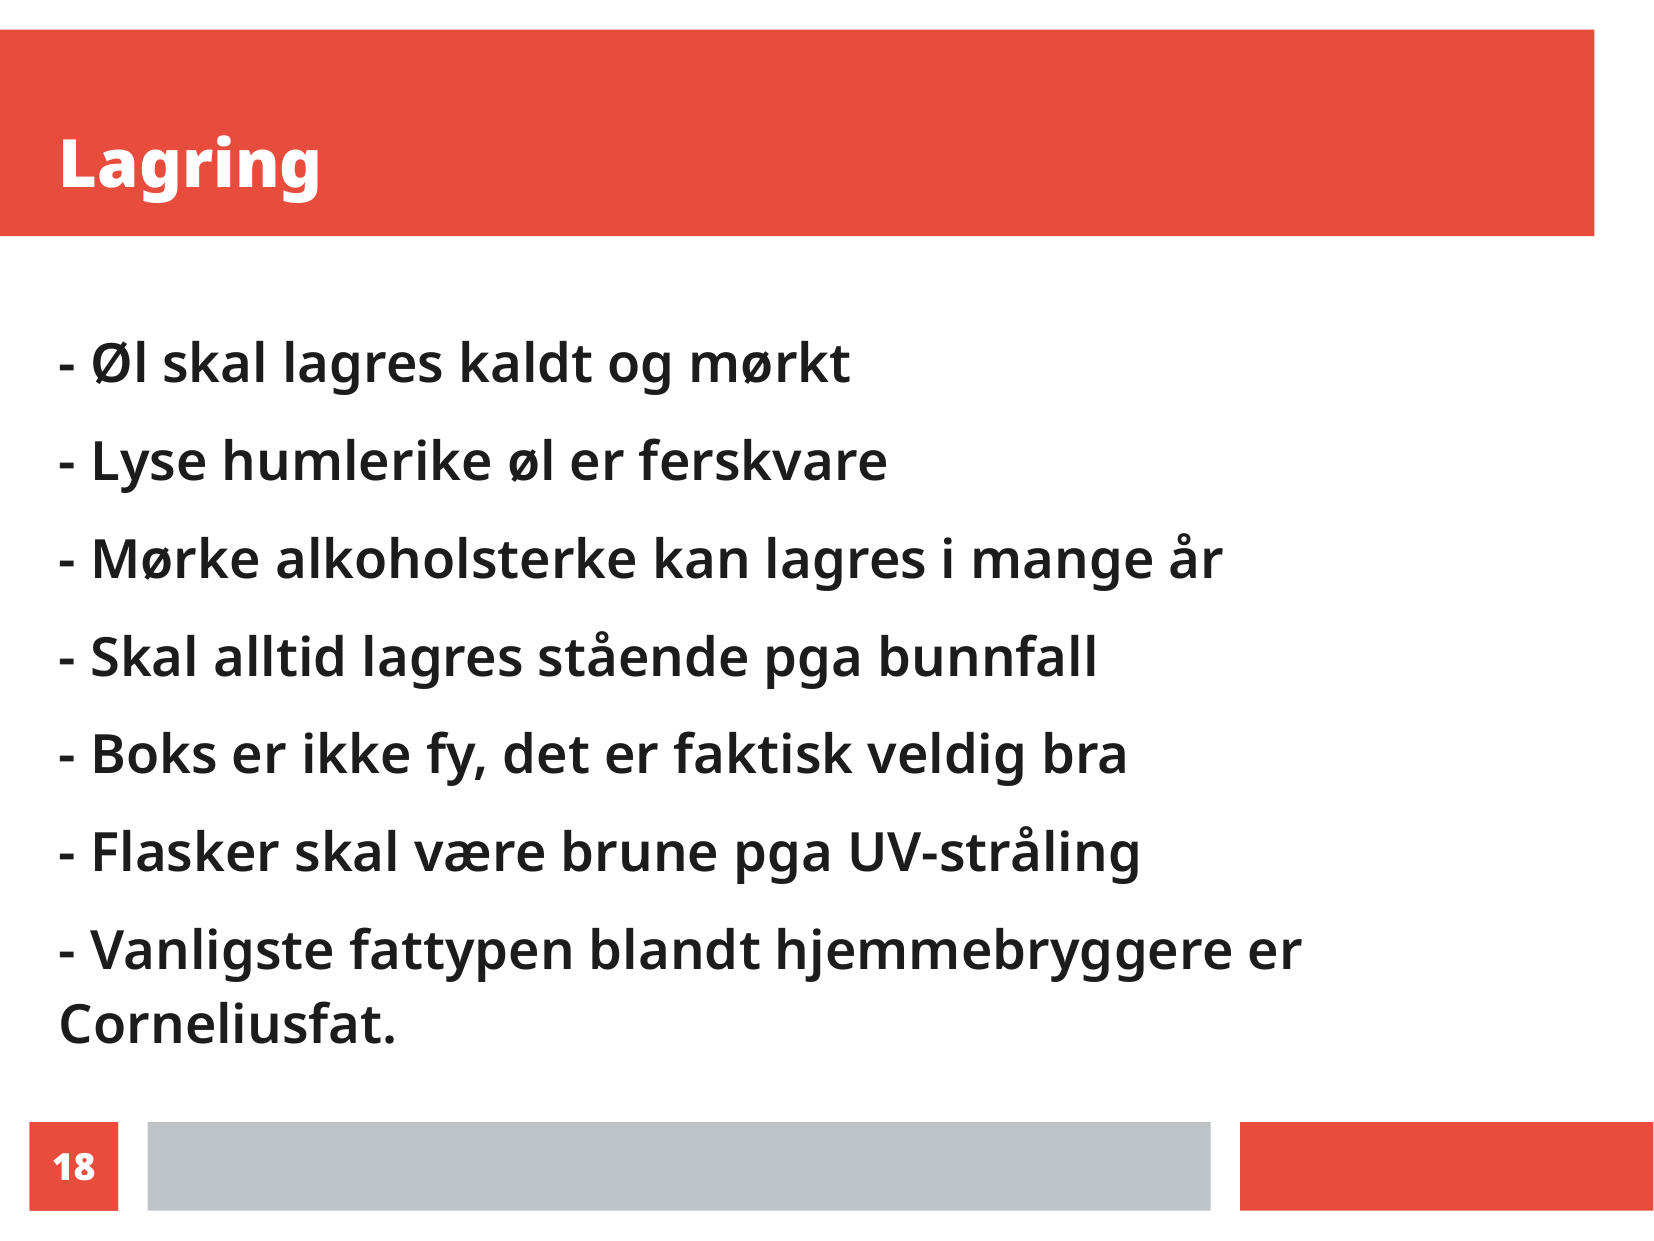

# Lagring
- Øl skal lagres kaldt og mørkt
- Lyse humlerike øl er ferskvare
- Mørke alkoholsterke kan lagres i mange år
- Skal alltid lagres stående pga bunnfall
- Boks er ikke fy, det er faktisk veldig bra
- Flasker skal være brune pga UV-stråling
- Vanligste fattypen blandt hjemmebryggere er Corneliusfat.
18